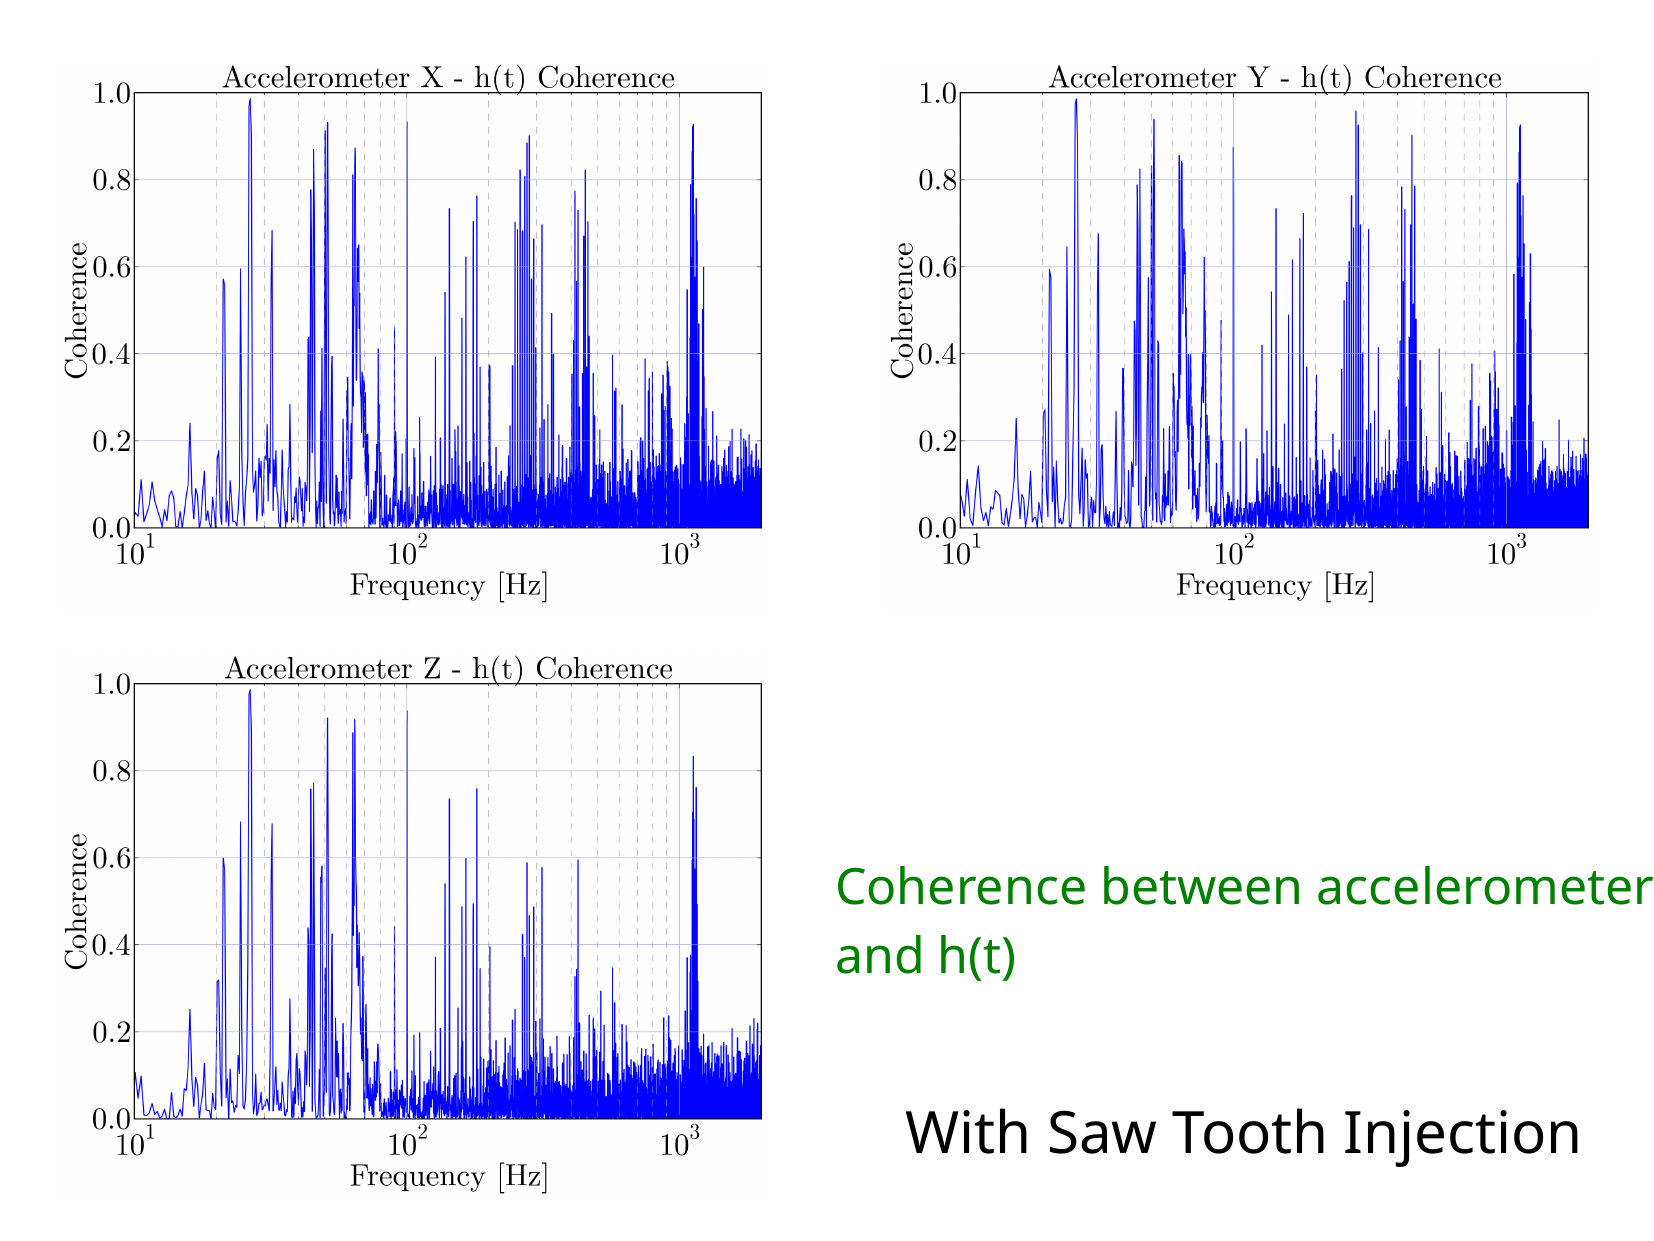

Coherence between accelerometers
and h(t)
With Saw Tooth Injection